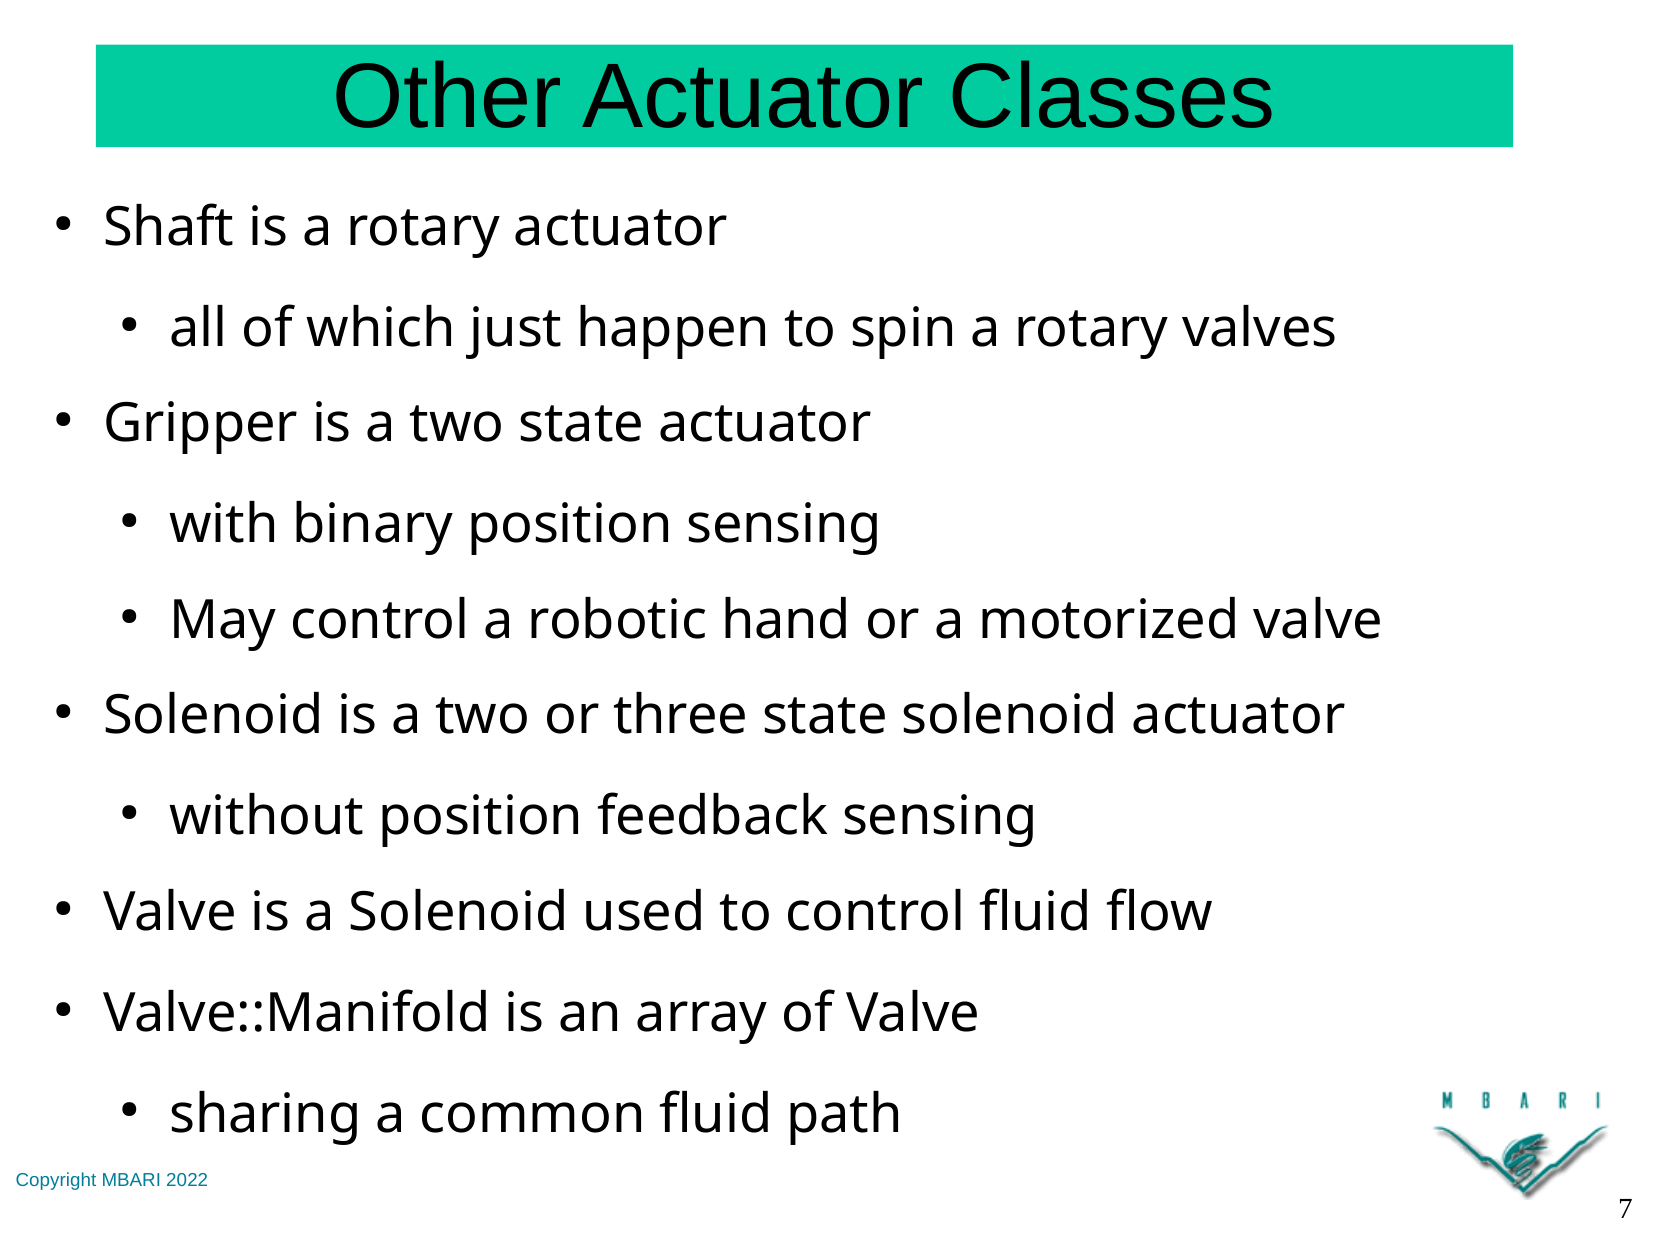

# Other Actuator Classes
Shaft is a rotary actuator
all of which just happen to spin a rotary valves
Gripper is a two state actuator
with binary position sensing
May control a robotic hand or a motorized valve
Solenoid is a two or three state solenoid actuator
without position feedback sensing
Valve is a Solenoid used to control fluid flow
Valve::Manifold is an array of Valve
sharing a common fluid path